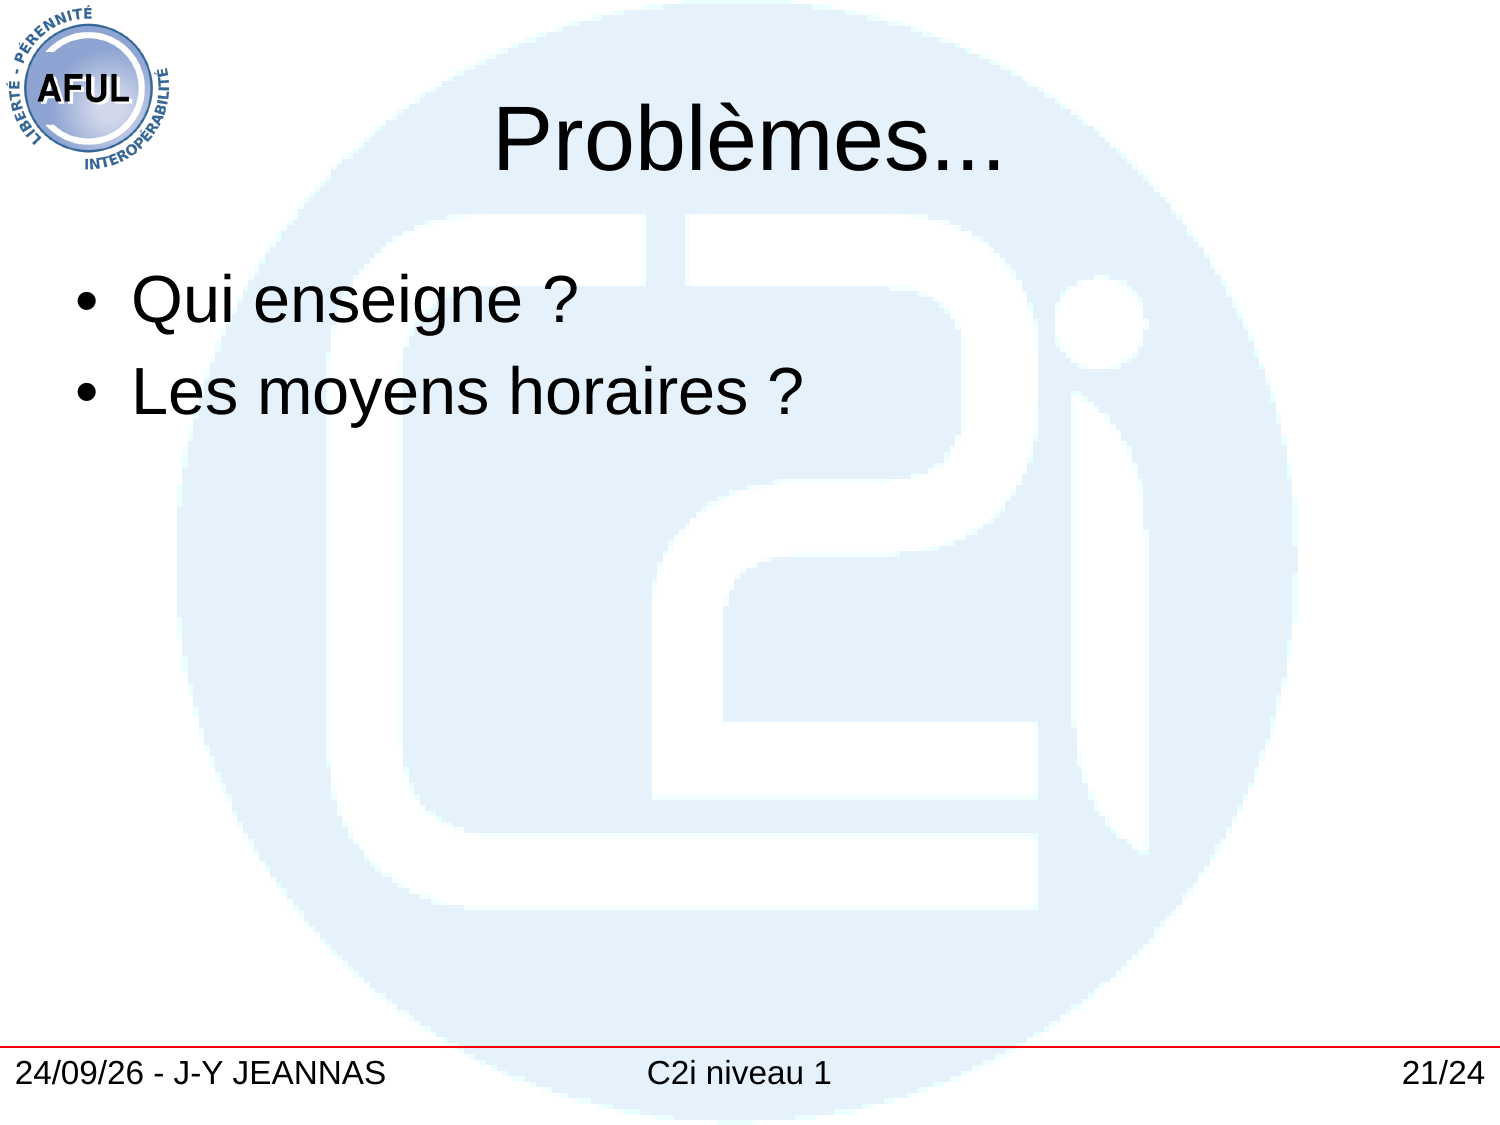

# Problèmes...
Qui enseigne ?
Les moyens horaires ?
21